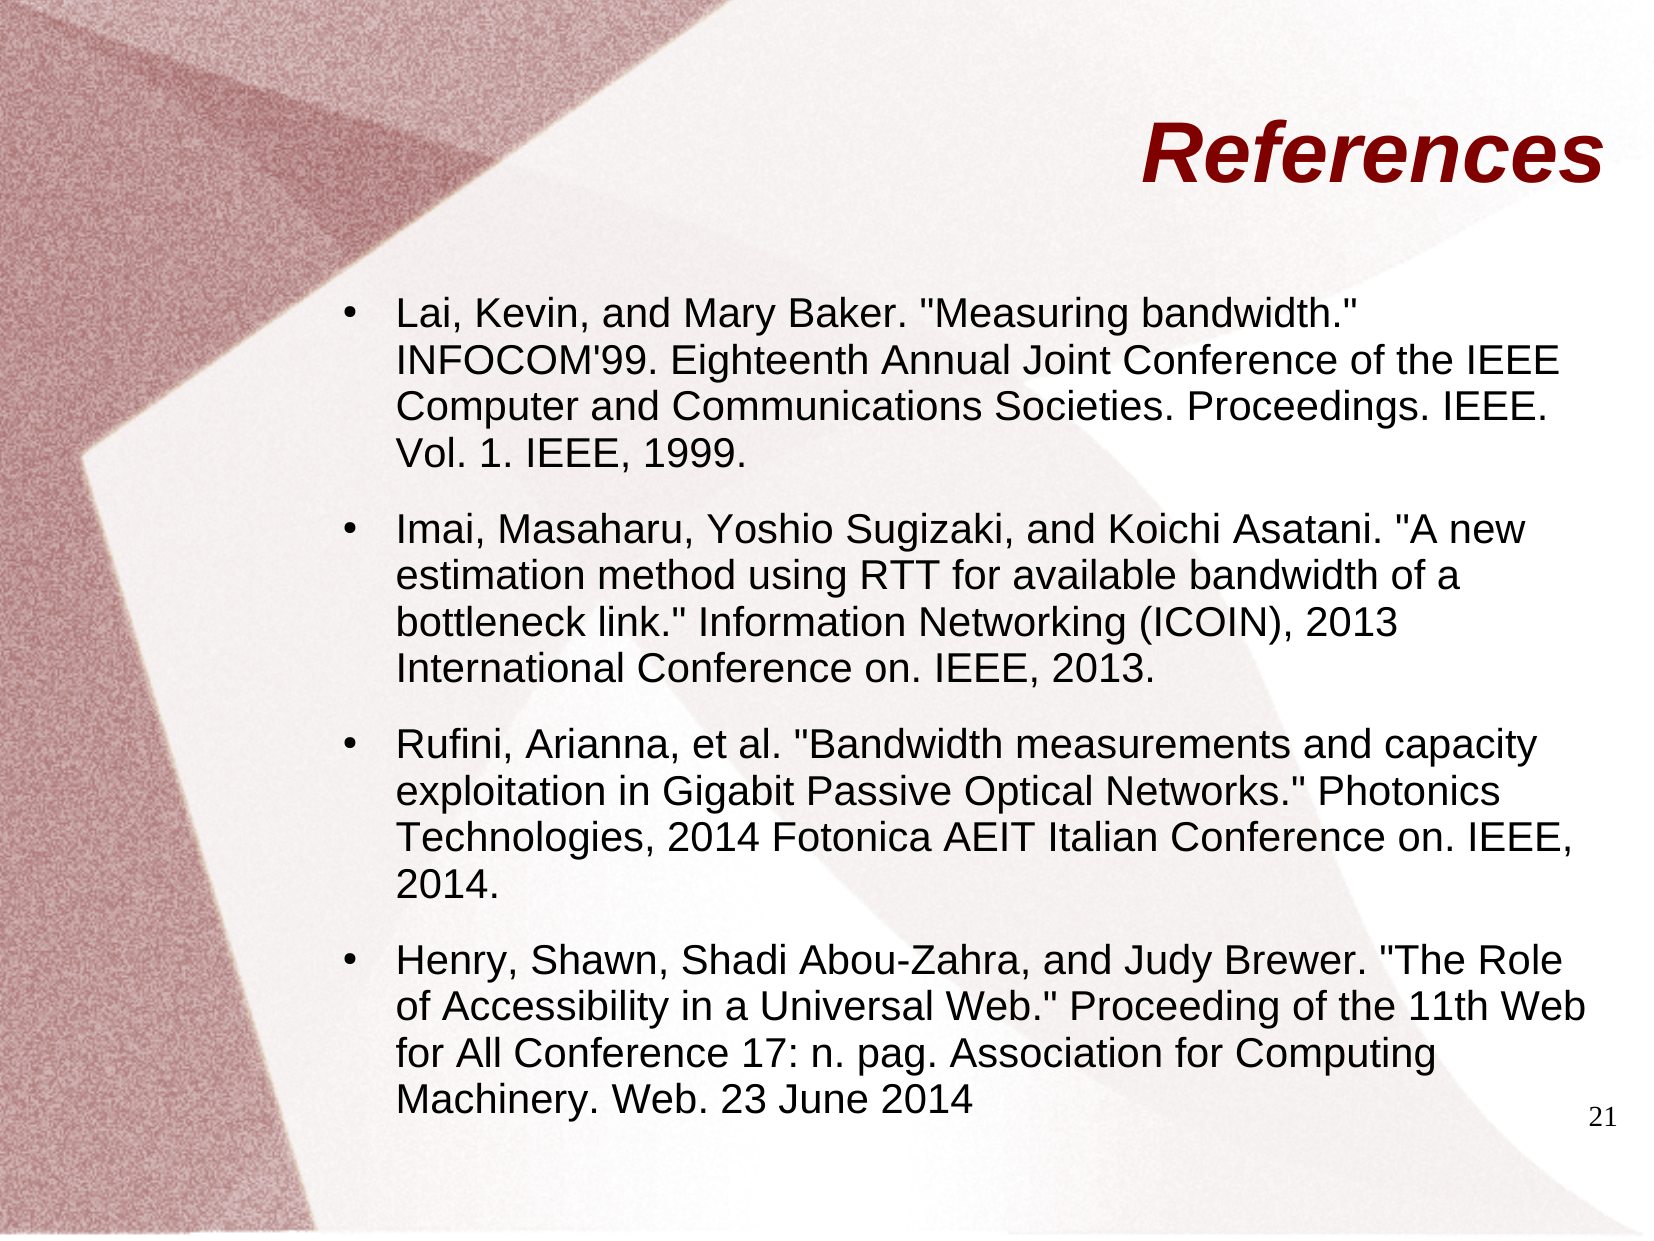

# References
Lai, Kevin, and Mary Baker. "Measuring bandwidth." INFOCOM'99. Eighteenth Annual Joint Conference of the IEEE Computer and Communications Societies. Proceedings. IEEE. Vol. 1. IEEE, 1999.
Imai, Masaharu, Yoshio Sugizaki, and Koichi Asatani. "A new estimation method using RTT for available bandwidth of a bottleneck link." Information Networking (ICOIN), 2013 International Conference on. IEEE, 2013.
Rufini, Arianna, et al. "Bandwidth measurements and capacity exploitation in Gigabit Passive Optical Networks." Photonics Technologies, 2014 Fotonica AEIT Italian Conference on. IEEE, 2014.
Henry, Shawn, Shadi Abou-Zahra, and Judy Brewer. "The Role of Accessibility in a Universal Web." Proceeding of the 11th Web for All Conference 17: n. pag. Association for Computing Machinery. Web. 23 June 2014
21